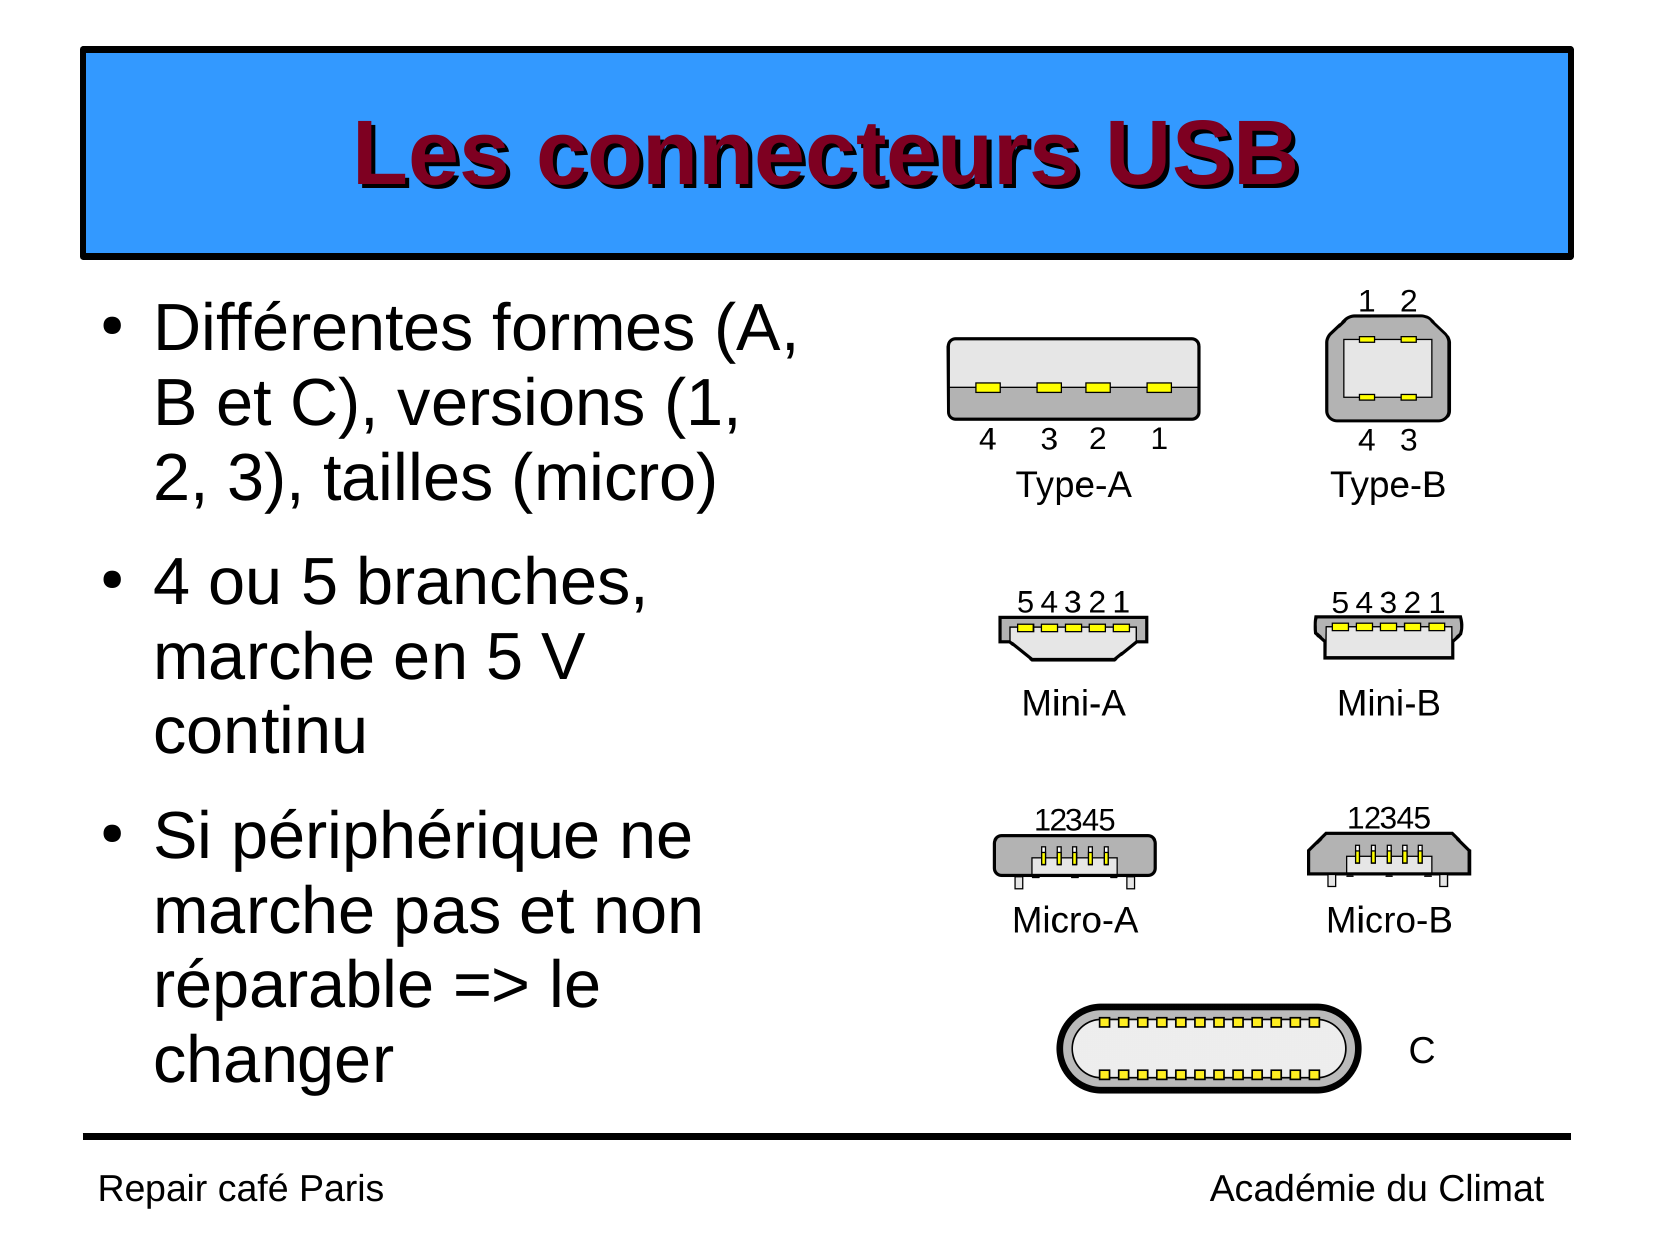

# Les connecteurs USB
Différentes formes (A, B et C), versions (1, 2, 3), tailles (micro)
4 ou 5 branches, marche en 5 V continu
Si périphérique ne marche pas et non réparable => le changer
C
Repair café Paris	Académie du Climat